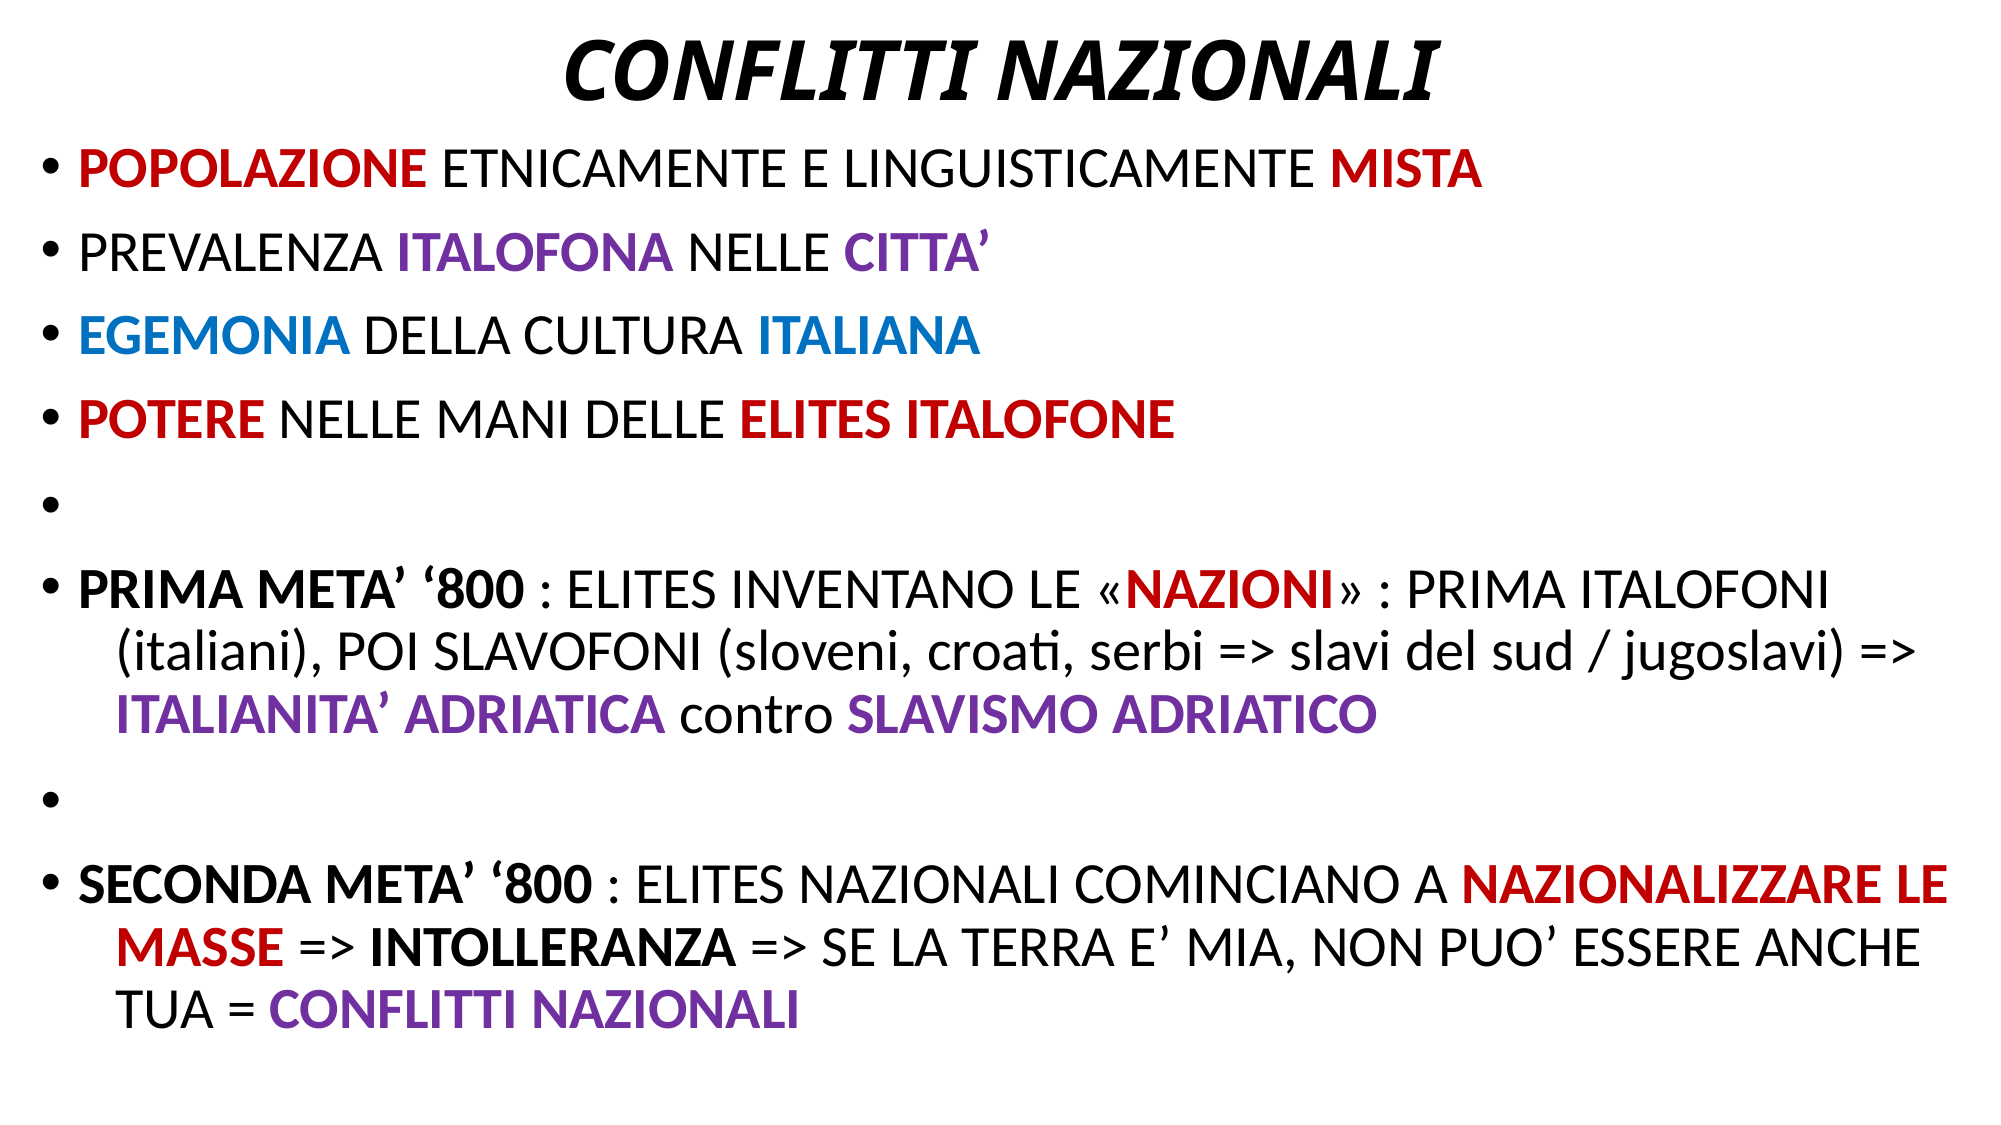

# CONFLITTI NAZIONALI
POPOLAZIONE ETNICAMENTE E LINGUISTICAMENTE MISTA
PREVALENZA ITALOFONA NELLE CITTA’
EGEMONIA DELLA CULTURA ITALIANA
POTERE NELLE MANI DELLE ELITES ITALOFONE
PRIMA META’ ‘800 : ELITES INVENTANO LE «NAZIONI» : PRIMA ITALOFONI (italiani), POI SLAVOFONI (sloveni, croati, serbi => slavi del sud / jugoslavi) => ITALIANITA’ ADRIATICA contro SLAVISMO ADRIATICO
SECONDA META’ ‘800 : ELITES NAZIONALI COMINCIANO A NAZIONALIZZARE LE MASSE => INTOLLERANZA => SE LA TERRA E’ MIA, NON PUO’ ESSERE ANCHE TUA = CONFLITTI NAZIONALI